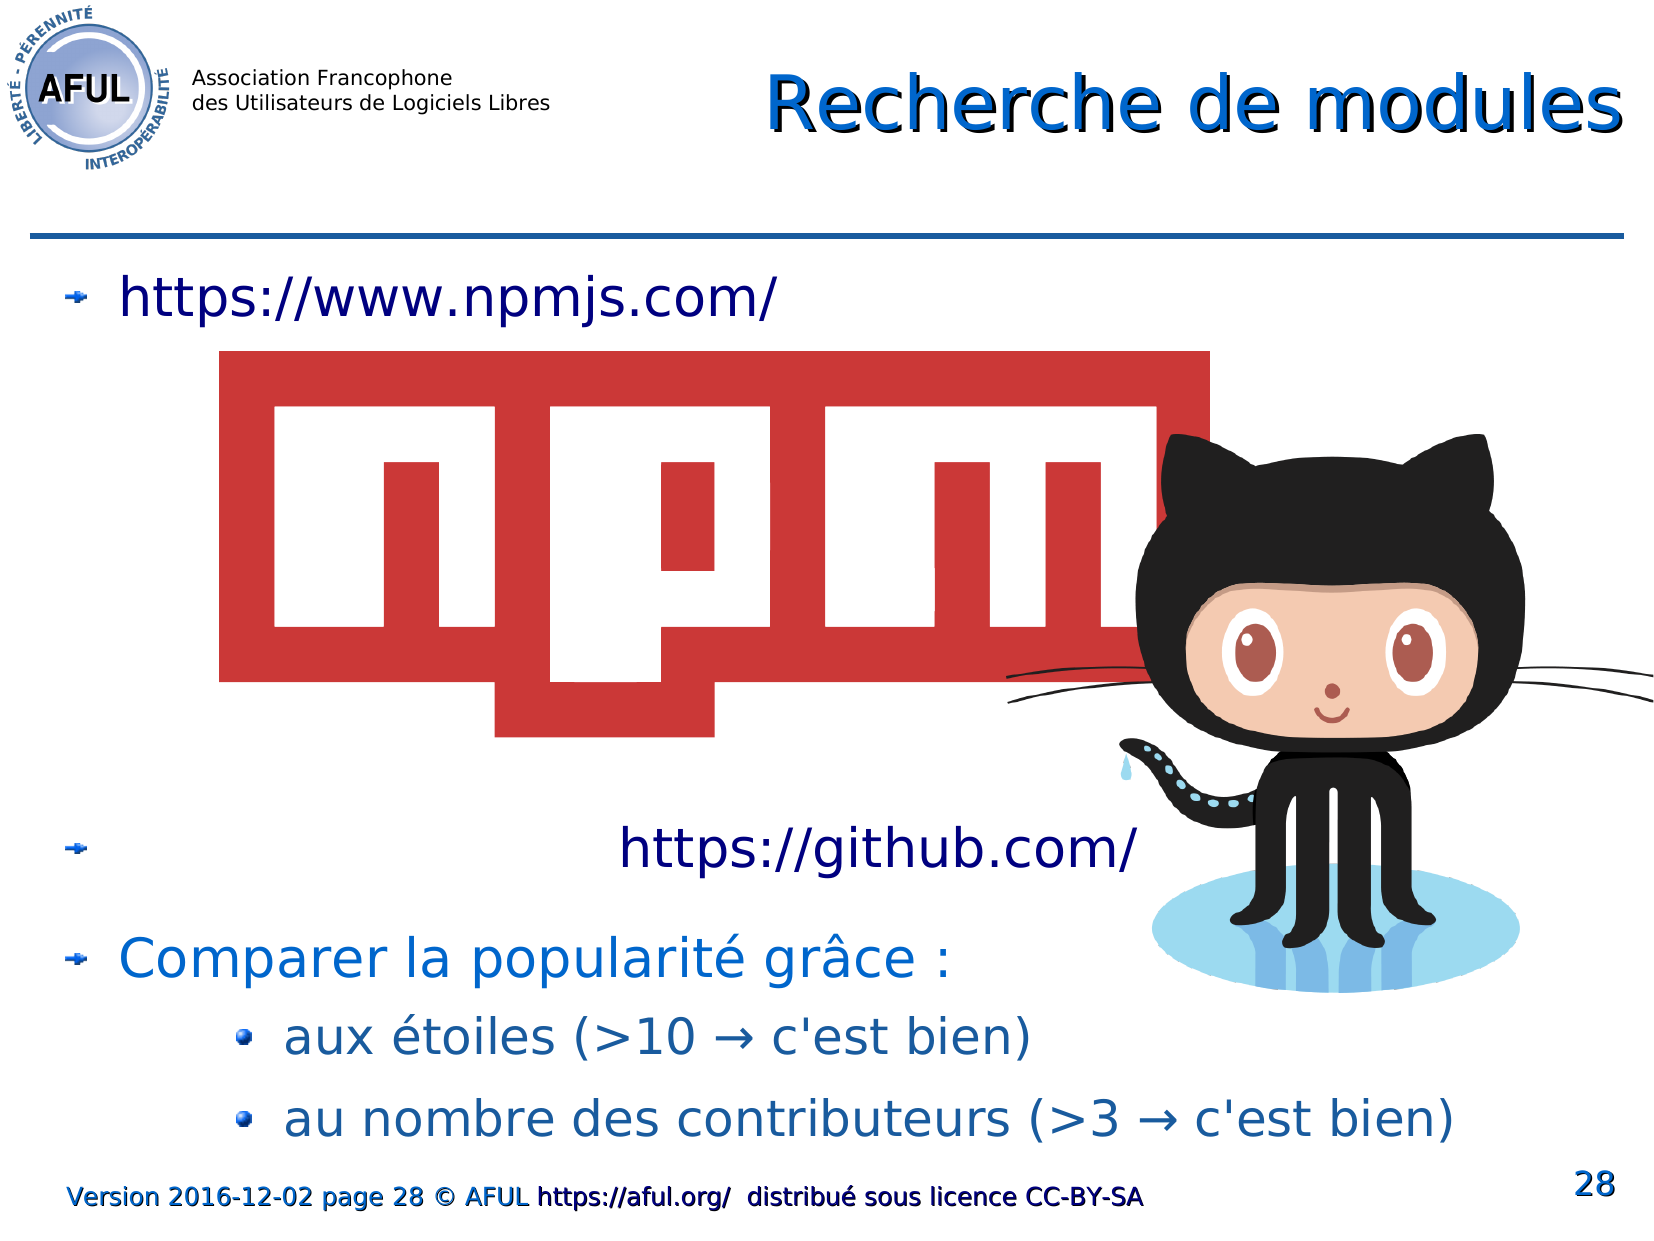

# Recherche de modules
https://www.npmjs.com/
 https://github.com/
Comparer la popularité grâce :
aux étoiles (>10 → c'est bien)
au nombre des contributeurs (>3 → c'est bien)